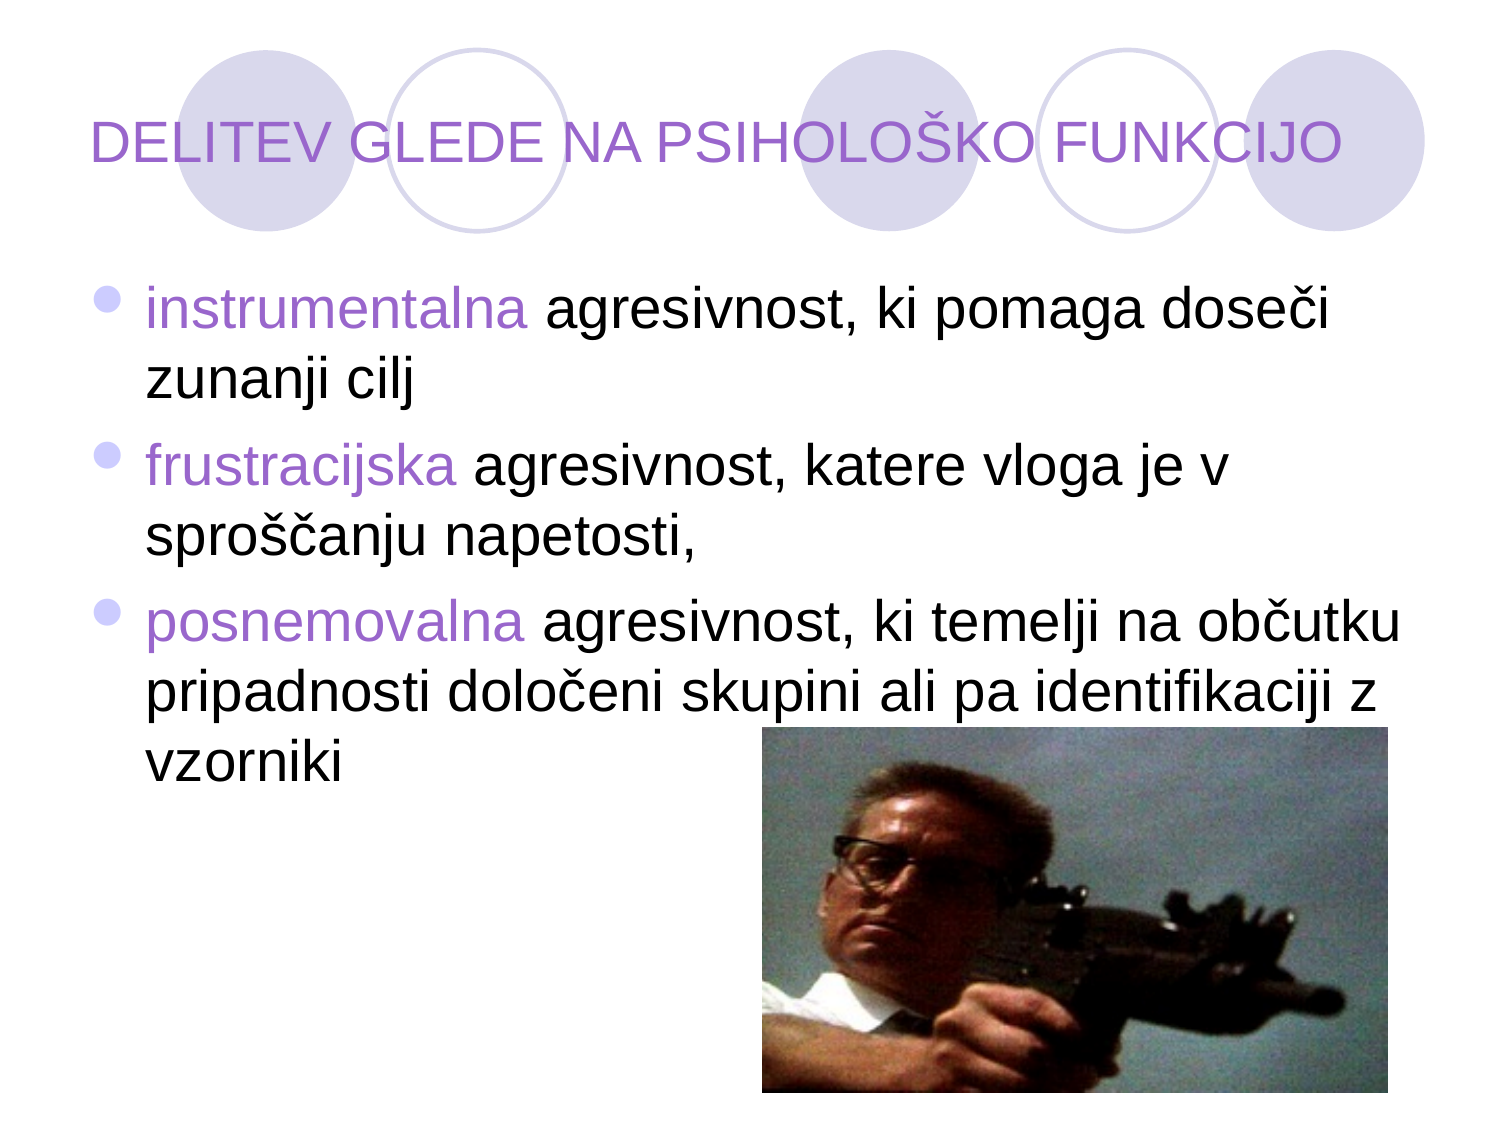

# DELITEV GLEDE NA PSIHOLOŠKO FUNKCIJO
instrumentalna agresivnost, ki pomaga doseči zunanji cilj
frustracijska agresivnost, katere vloga je v sproščanju napetosti,
posnemovalna agresivnost, ki temelji na občutku pripadnosti določeni skupini ali pa identifikaciji z vzorniki